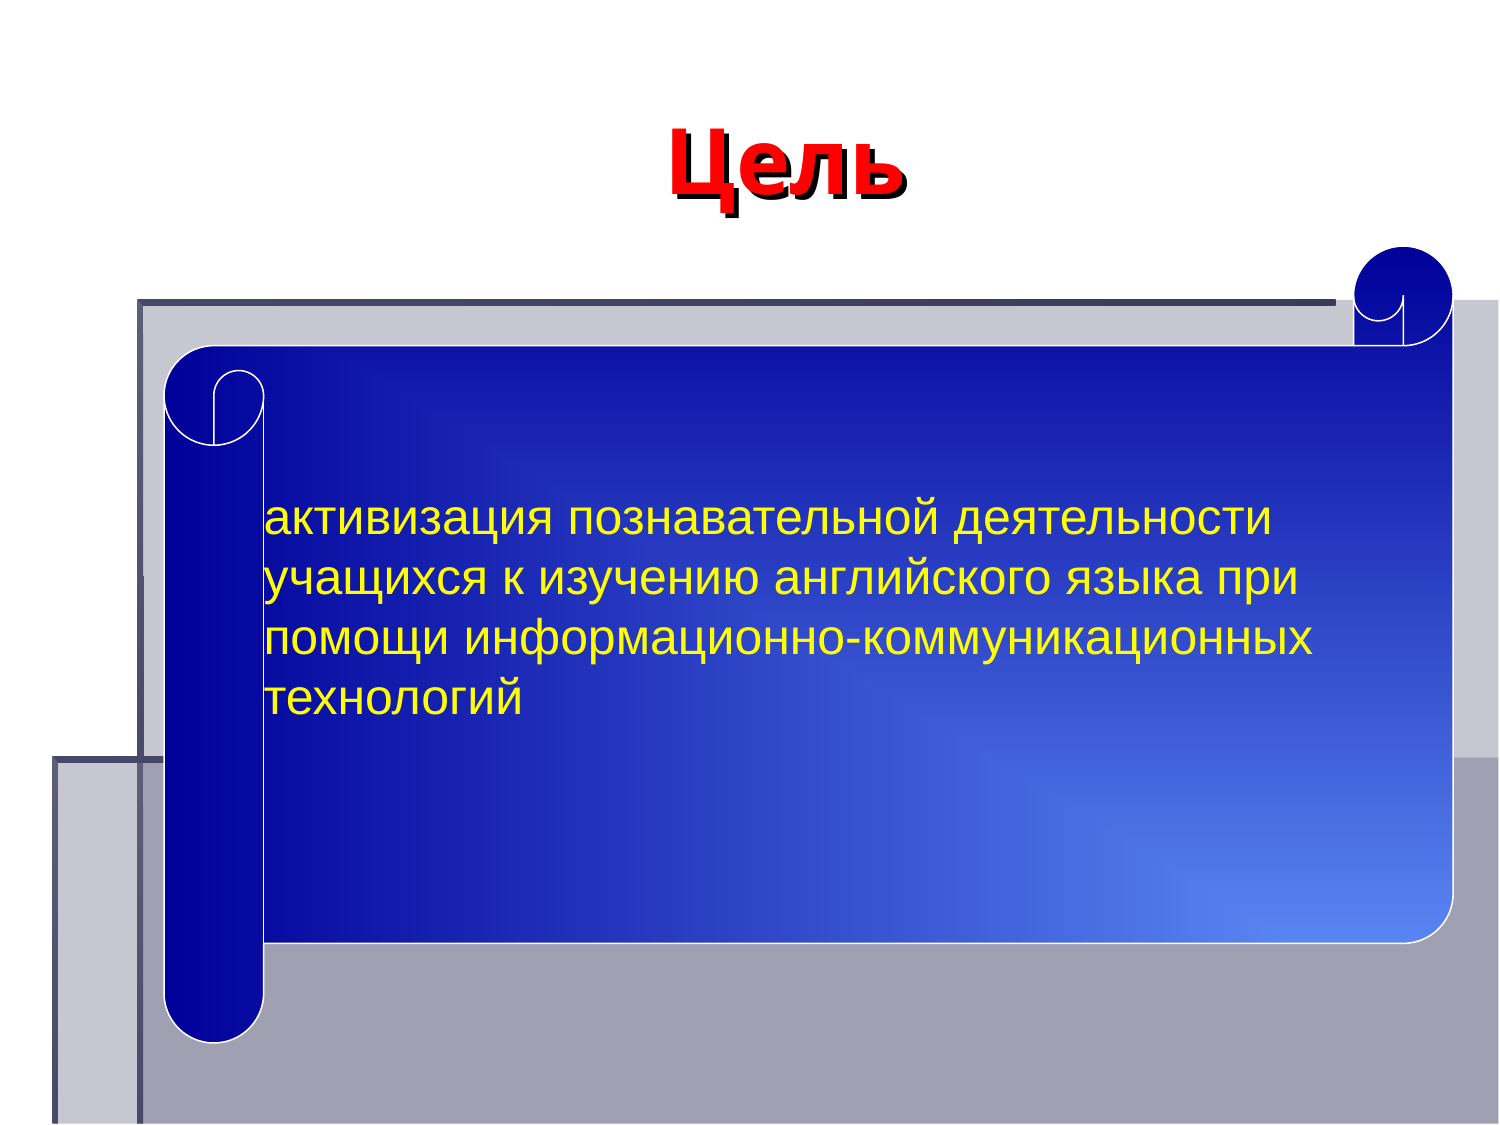

Цель
активизация познавательной деятельности
учащихся к изучению английского языка при
помощи информационно-коммуникационных
технологий